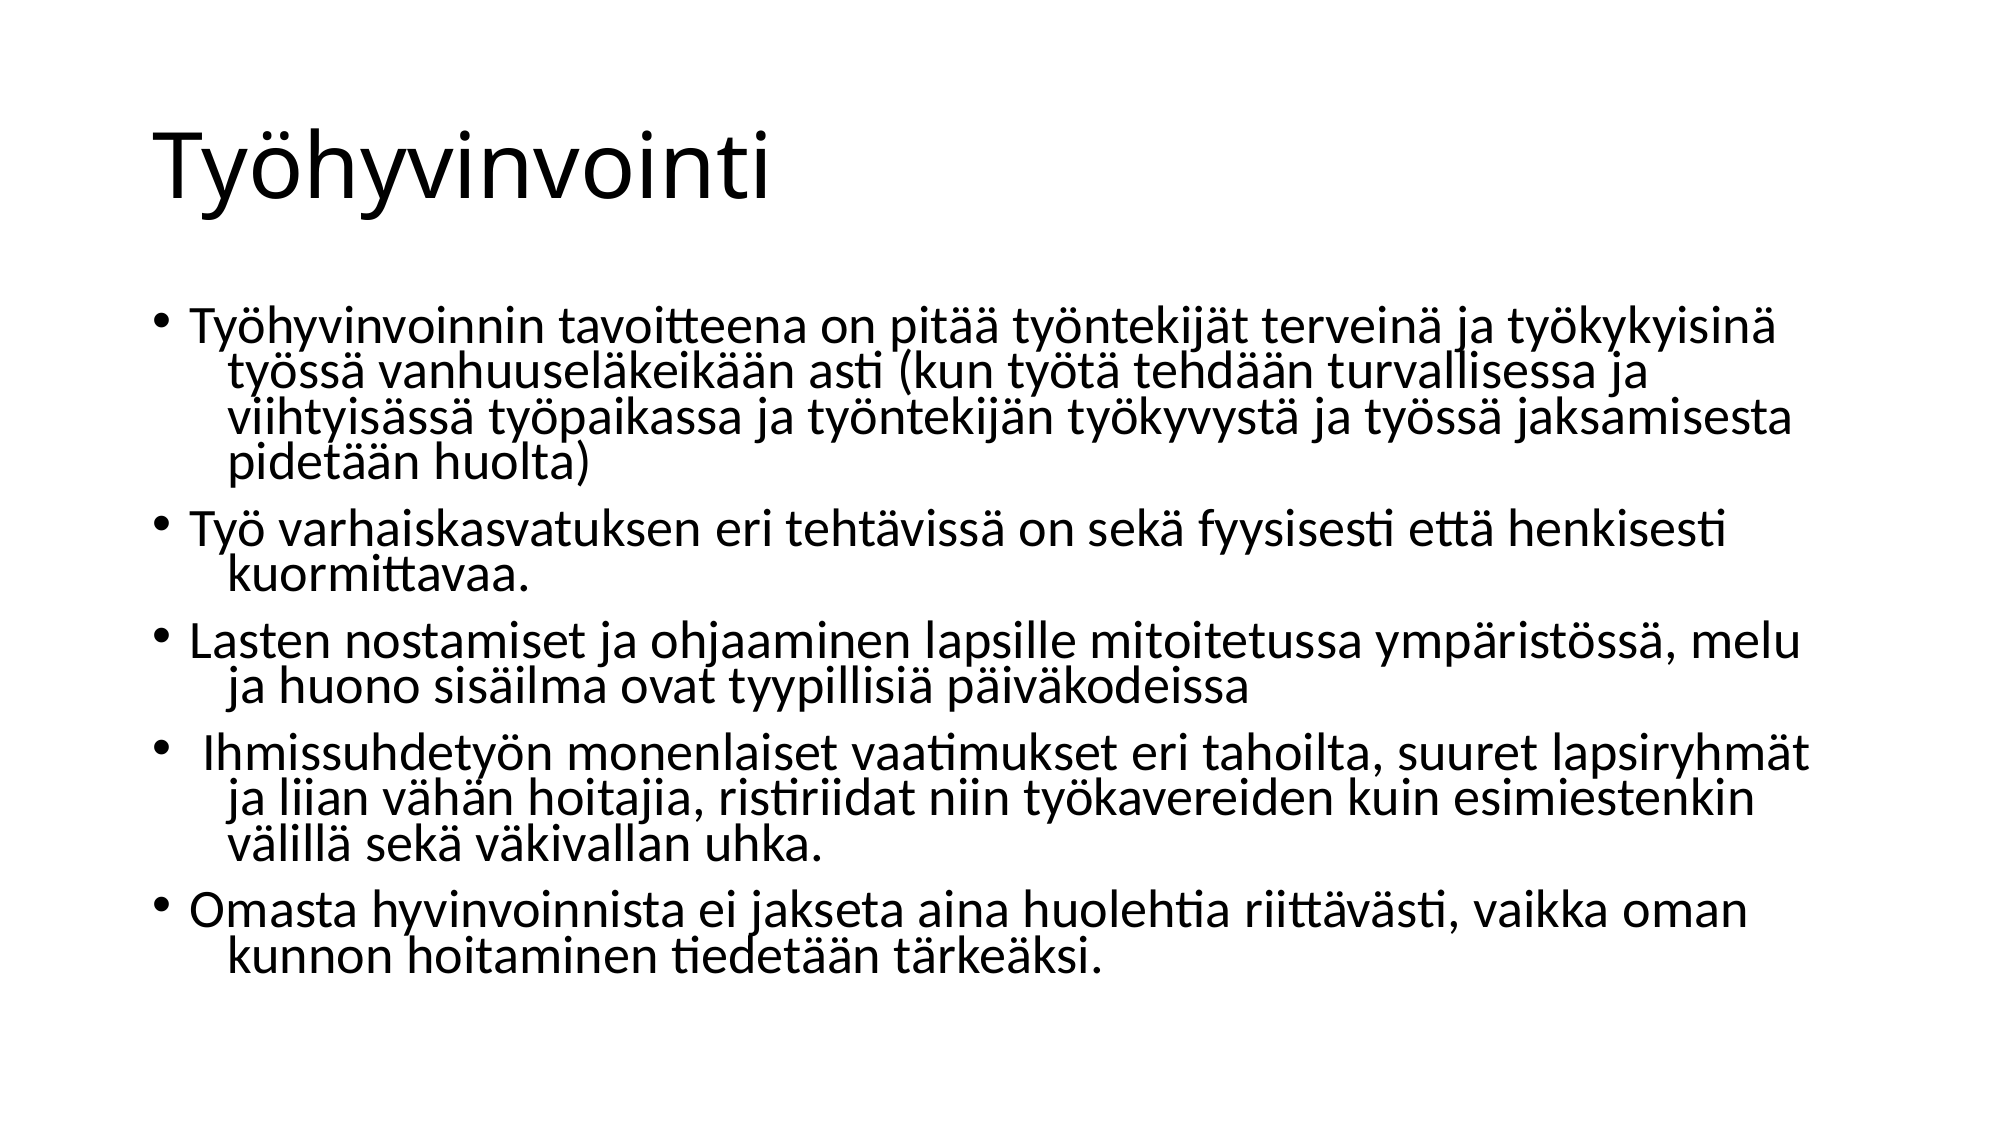

# Työhyvinvointi
Työhyvinvoinnin tavoitteena on pitää työntekijät terveinä ja työkykyisinä työssä vanhuuseläkeikään asti (kun työtä tehdään turvallisessa ja viihtyisässä työpaikassa ja työntekijän työkyvystä ja työssä jaksamisesta pidetään huolta)
Työ varhaiskasvatuksen eri tehtävissä on sekä fyysisesti että henkisesti kuormittavaa.
Lasten nostamiset ja ohjaaminen lapsille mitoitetussa ympäristössä, melu ja huono sisäilma ovat tyypillisiä päiväkodeissa
 Ihmissuhdetyön monenlaiset vaatimukset eri tahoilta, suuret lapsiryhmät ja liian vähän hoitajia, ristiriidat niin työkavereiden kuin esimiestenkin välillä sekä väkivallan uhka.
Omasta hyvinvoinnista ei jakseta aina huolehtia riittävästi, vaikka oman kunnon hoitaminen tiedetään tärkeäksi.